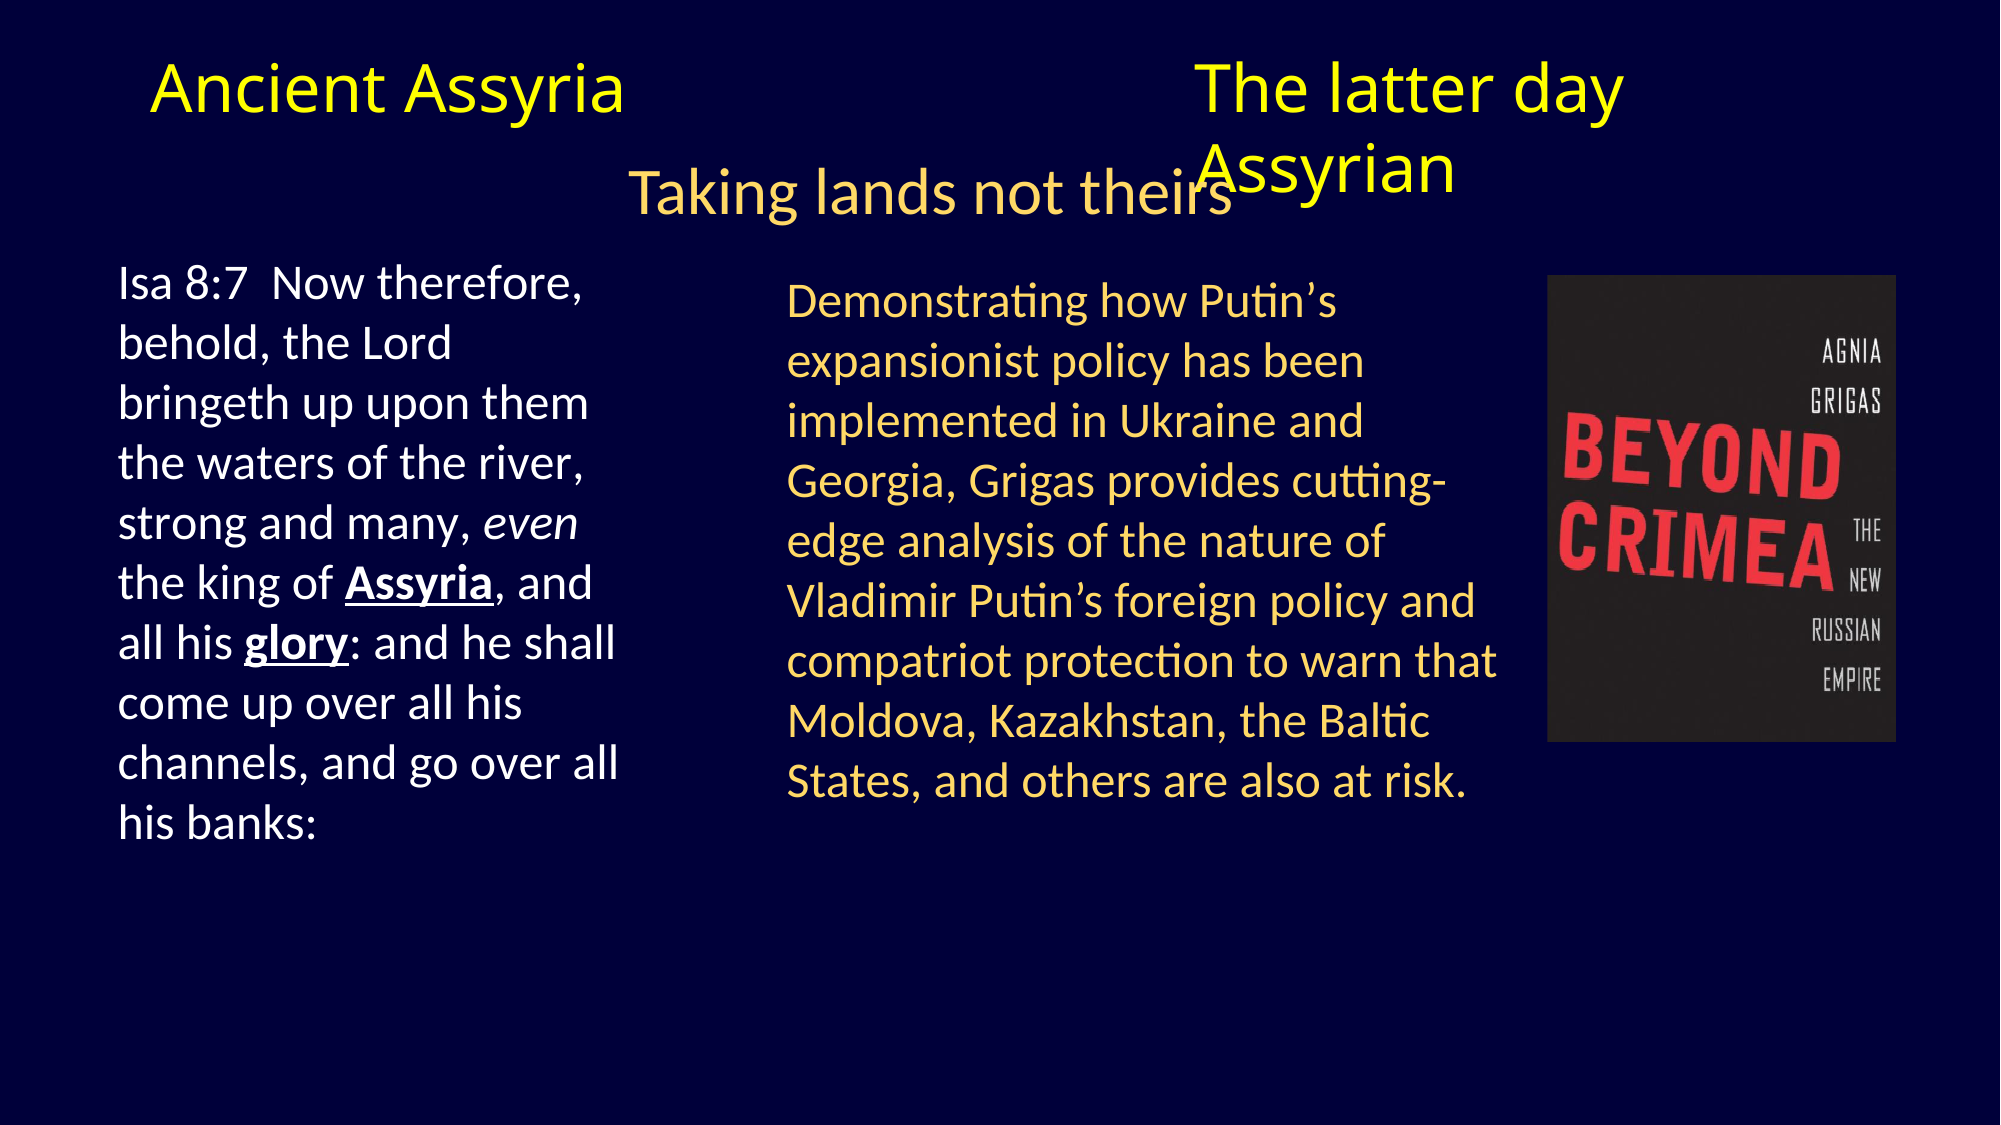

Ancient Assyria
The latter day Assyrian
Taking lands not theirs
Isa 8:7 Now therefore, behold, the Lord bringeth up upon them the waters of the river, strong and many, even the king of Assyria, and all his glory: and he shall come up over all his channels, and go over all his banks:
Demonstrating how Putin’s expansionist policy has been implemented in Ukraine and Georgia, Grigas provides cutting-edge analysis of the nature of Vladimir Putin’s foreign policy and compatriot protection to warn that Moldova, Kazakhstan, the Baltic States, and others are also at risk.